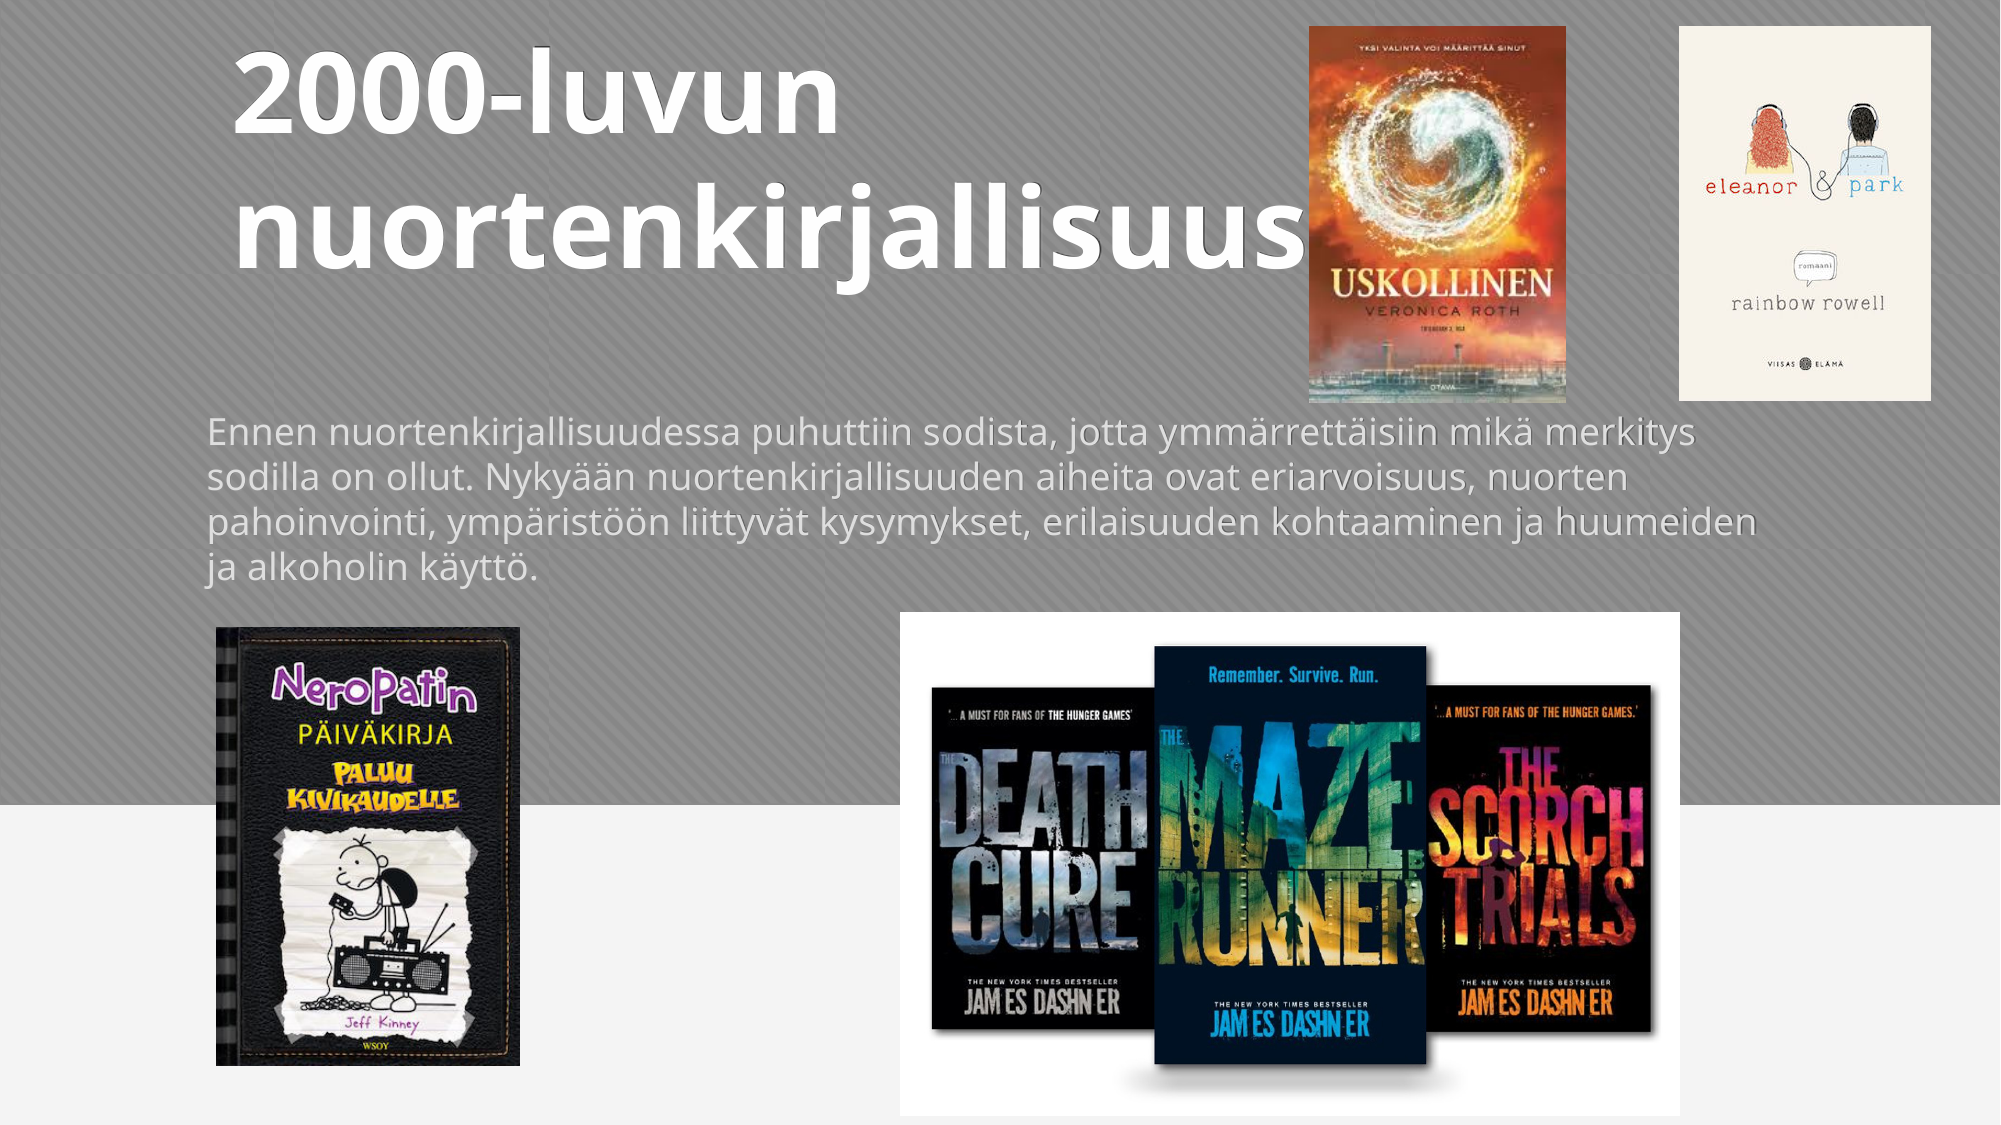

# 2000-luvun nuortenkirjallisuus
Ennen nuortenkirjallisuudessa puhuttiin sodista, jotta ymmärrettäisiin mikä merkitys sodilla on ollut. Nykyään nuortenkirjallisuuden aiheita ovat eriarvoisuus, nuorten pahoinvointi, ympäristöön liittyvät kysymykset, erilaisuuden kohtaaminen ja huumeiden ja alkoholin käyttö.